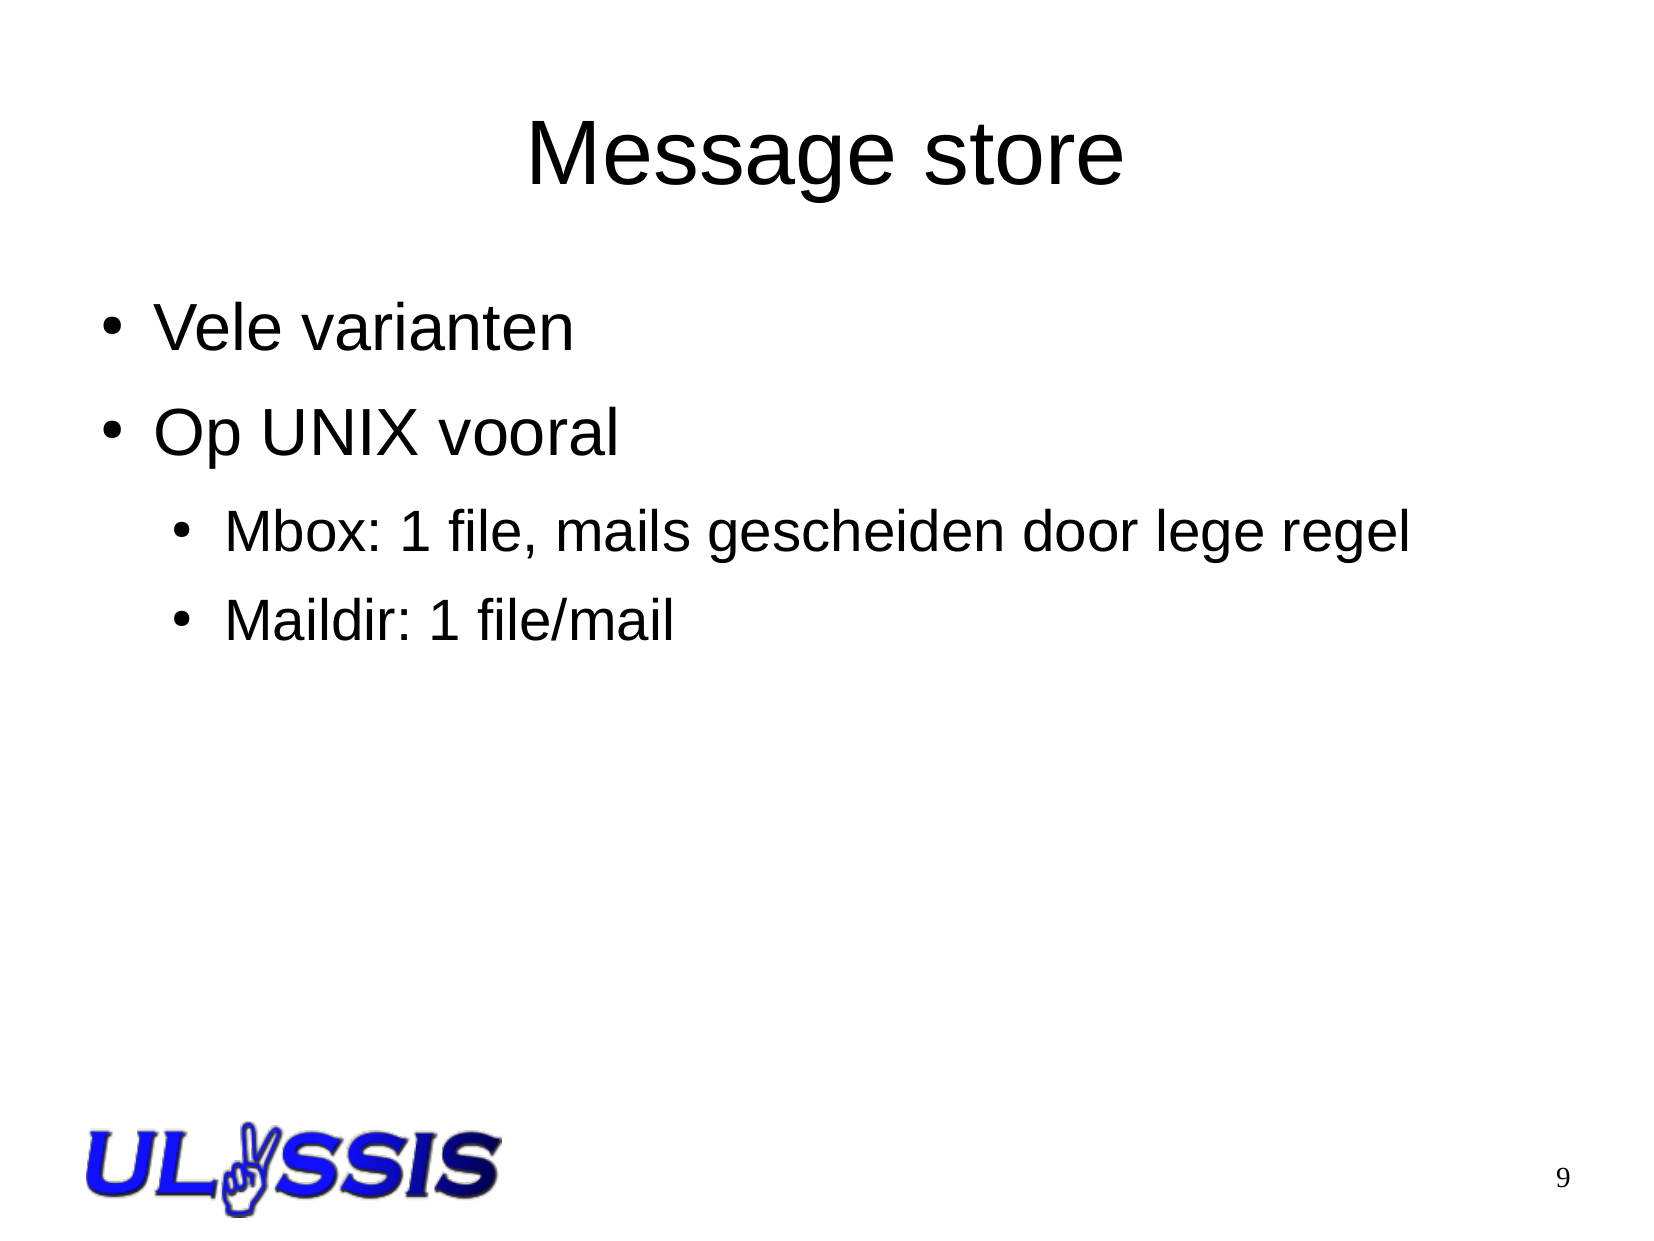

# Message store
Vele varianten
Op UNIX vooral
Mbox: 1 file, mails gescheiden door lege regel
Maildir: 1 file/mail
9